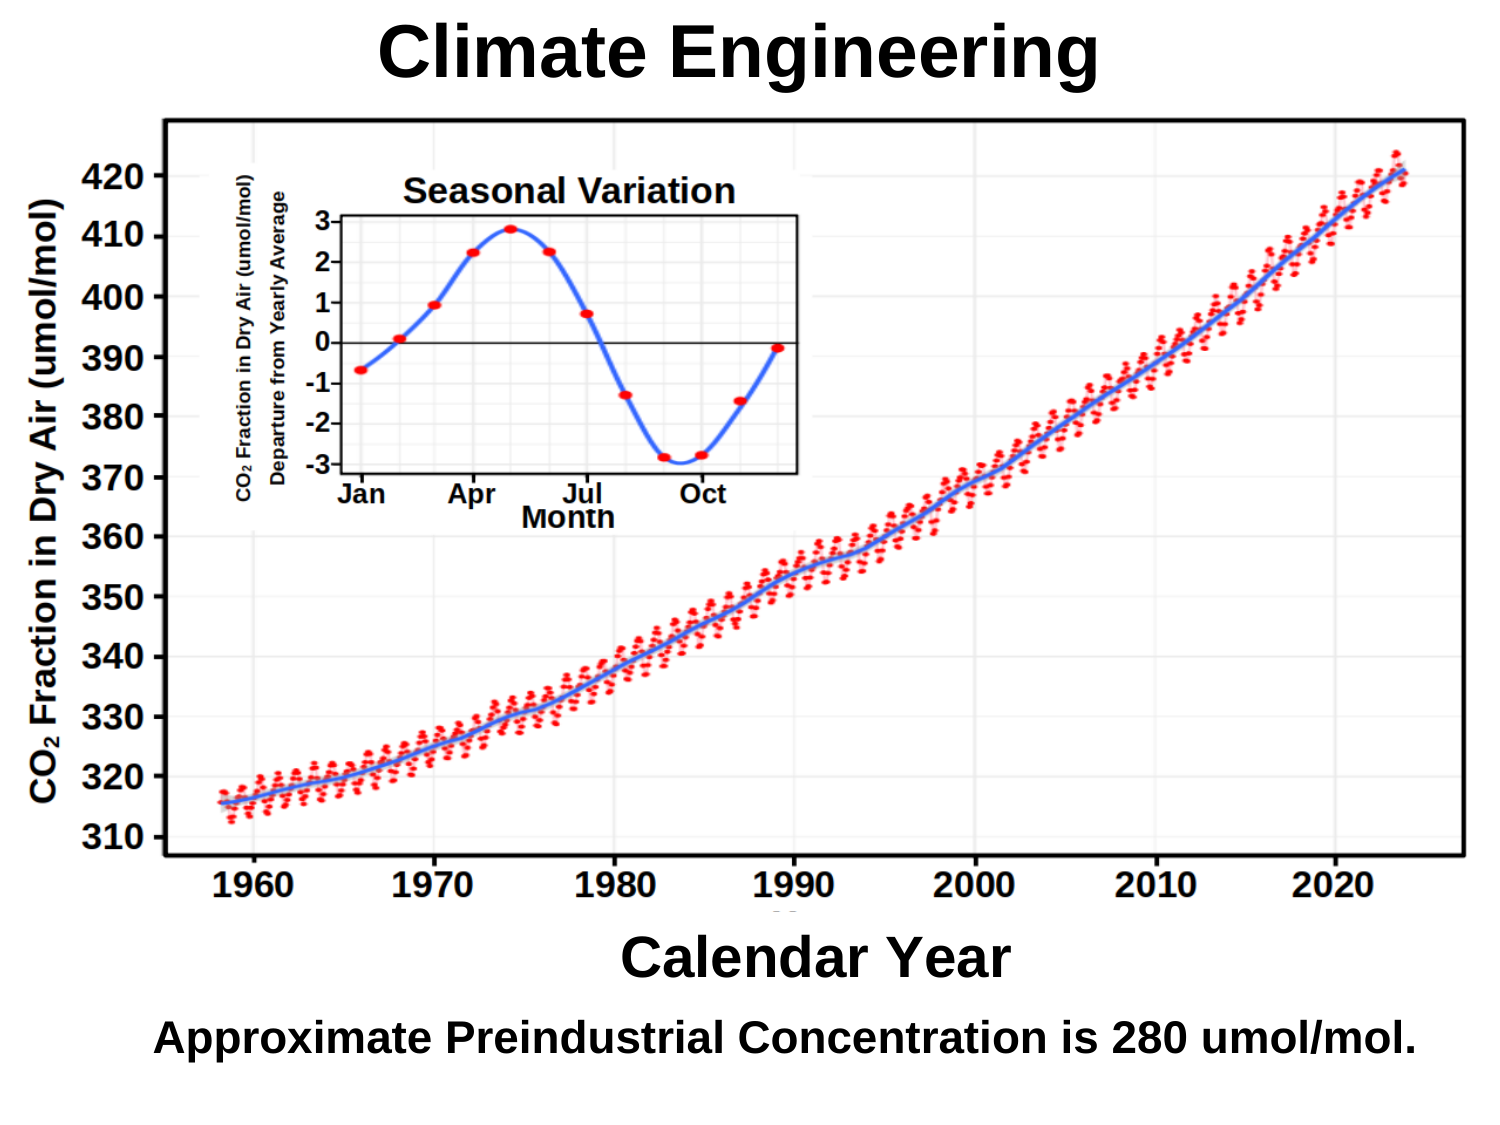

Climate Engineering
Calendar Year
Approximate Preindustrial Concentration is 280 umol/mol.